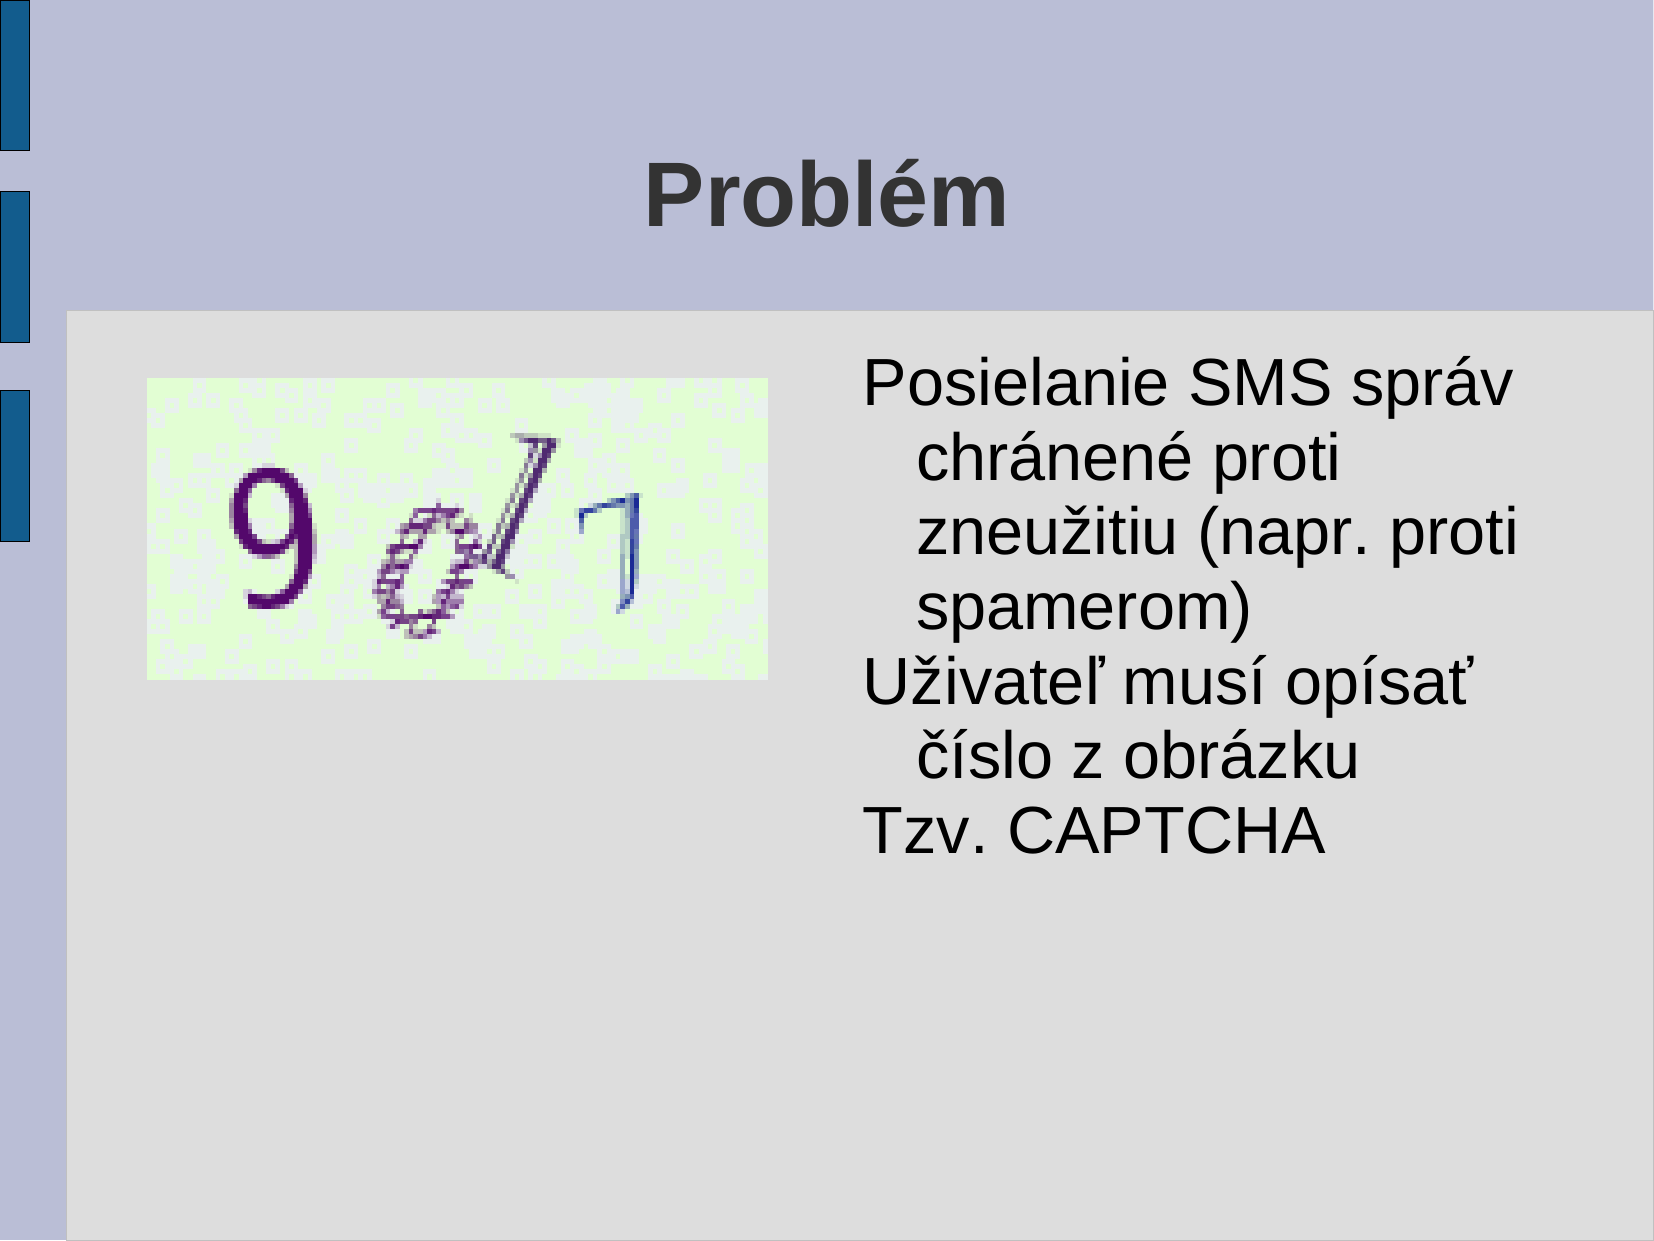

# Problém
Posielanie SMS správ chránené proti zneužitiu (napr. proti spamerom)
Uživateľ musí opísať číslo z obrázku
Tzv. CAPTCHA